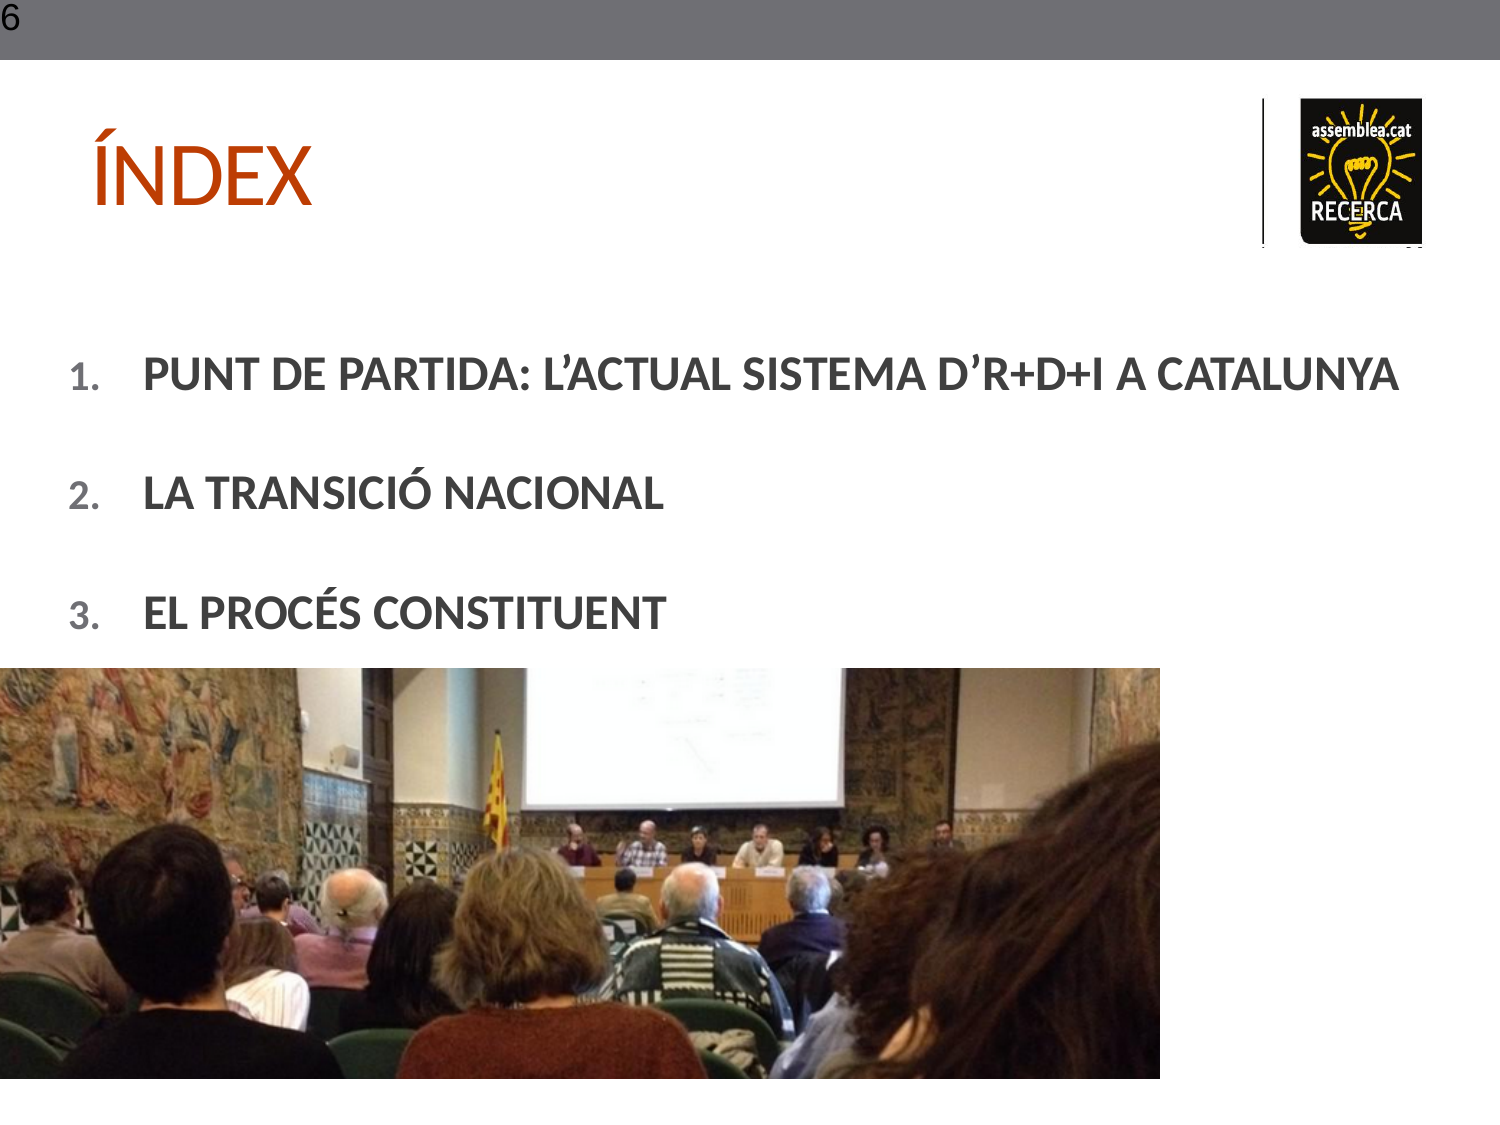

# ÍNDEX
PUNT DE PARTIDA: L’ACTUAL SISTEMA D’R+D+I A CATALUNYA
LA TRANSICIÓ NACIONAL
EL PROCÉS CONSTITUENT